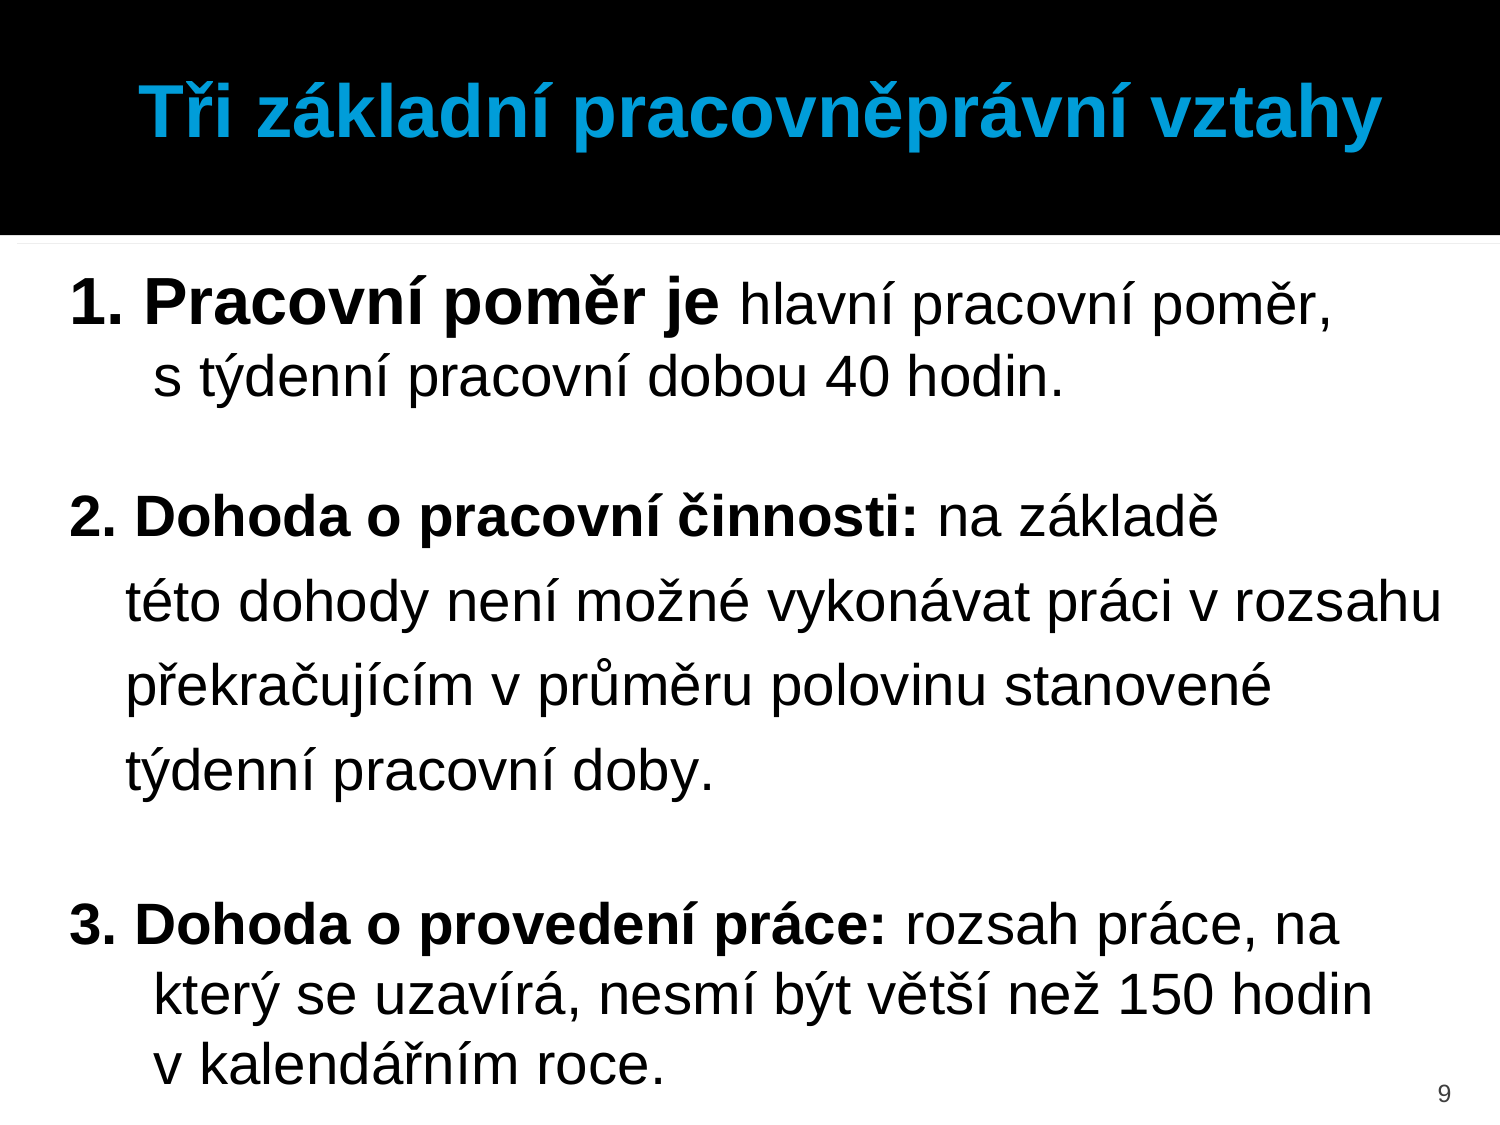

Tři základní pracovněprávní vztahy
# 1. Pracovní poměr je hlavní pracovní poměr, s týdenní pracovní dobou 40 hodin.
2. Dohoda o pracovní činnosti: na základě
této dohody není možné vykonávat práci v rozsahu
překračujícím v průměru polovinu stanovené
týdenní pracovní doby.
3. Dohoda o provedení práce: rozsah práce, na který se uzavírá, nesmí být větší než 150 hodin
v kalendářním roce.